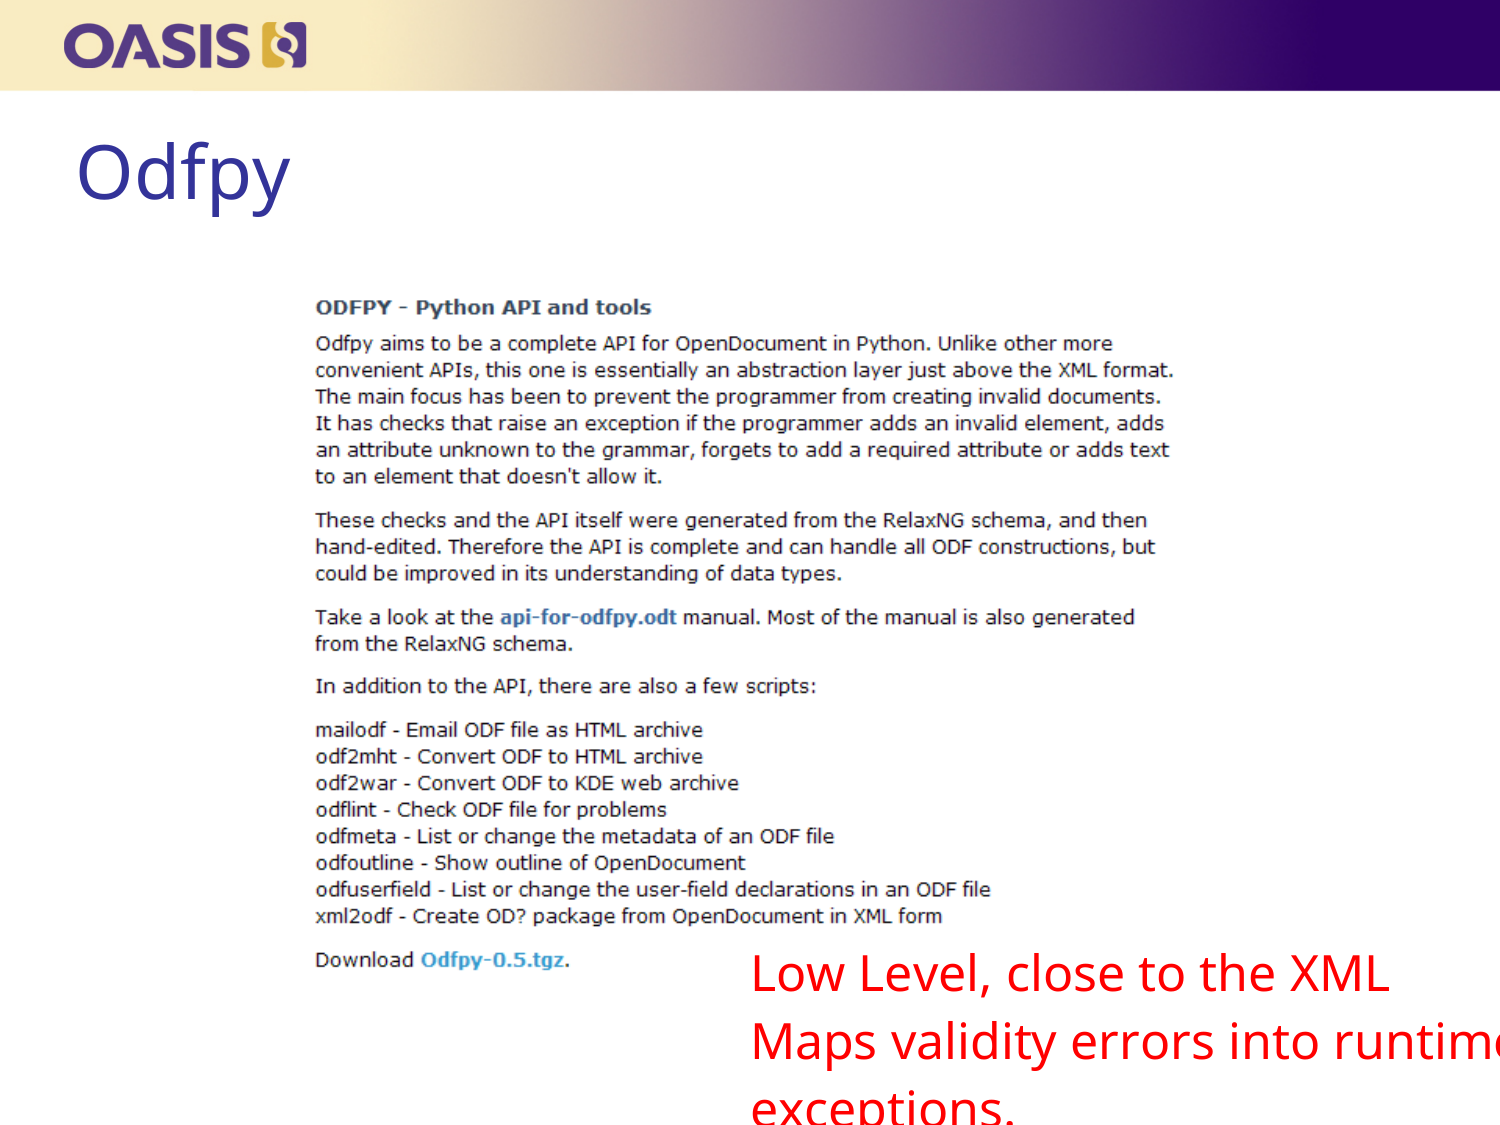

# Odfpy
Low Level, close to the XML
Maps validity errors into runtime
exceptions.